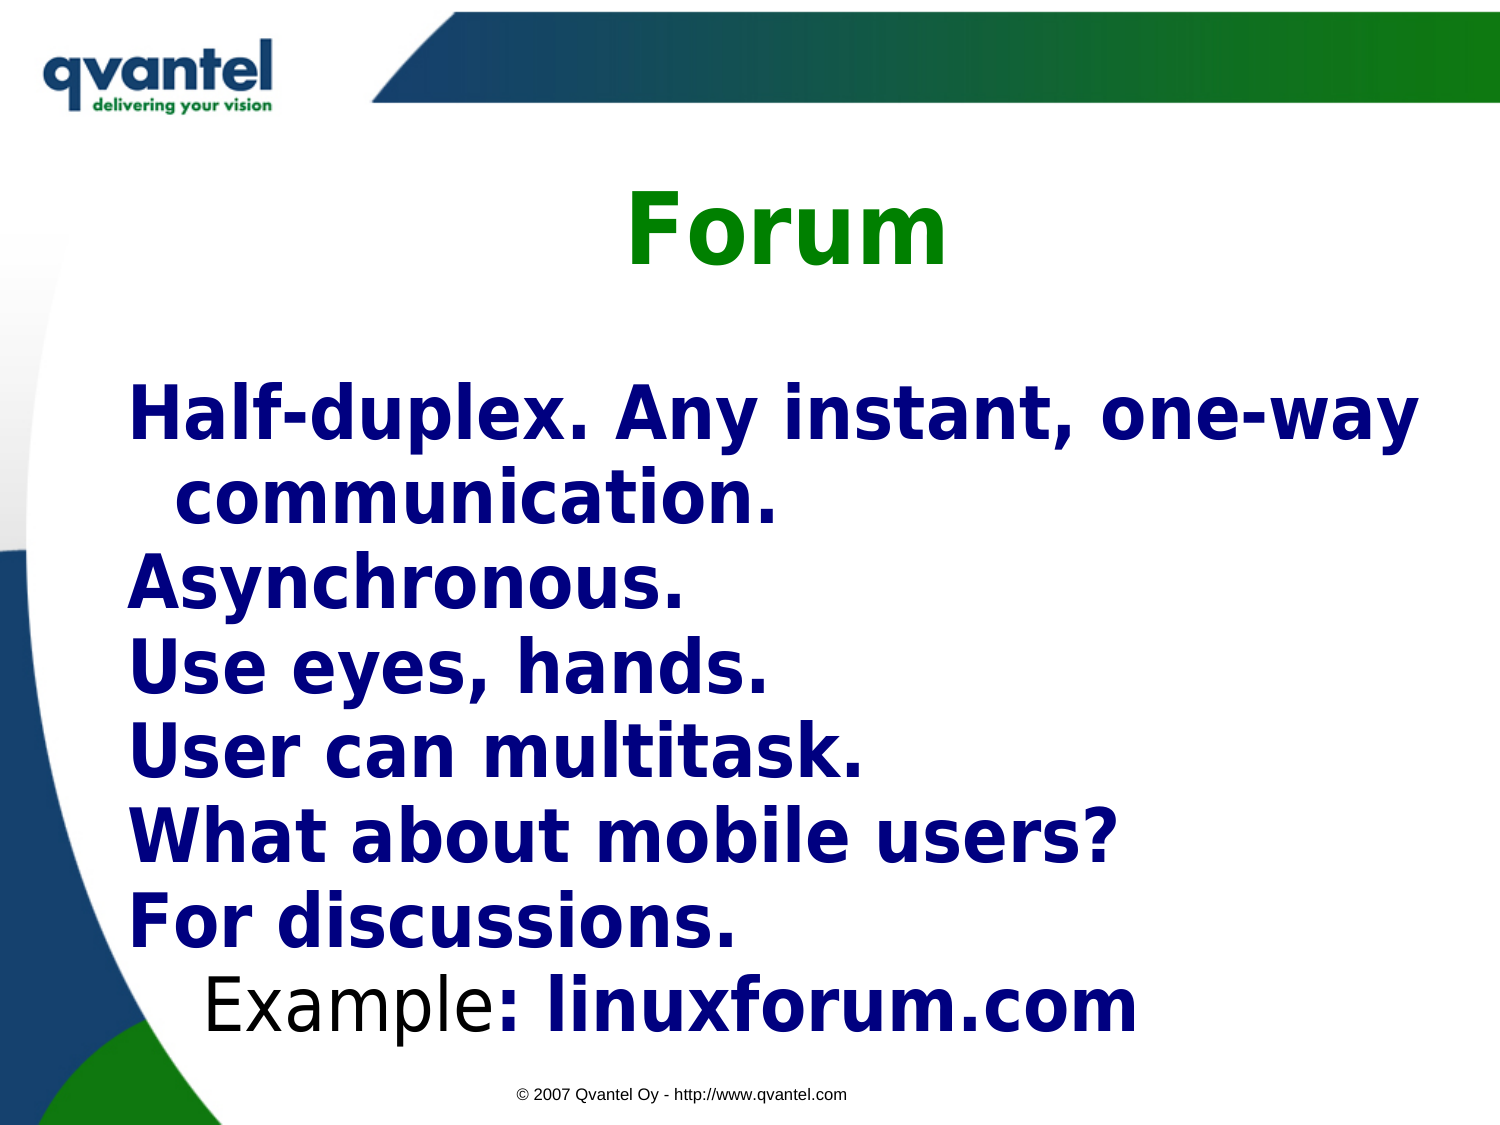

Forum
Half-duplex. Any instant, one-way
 communication.
Asynchronous.
Use eyes, hands.
User can multitask.
What about mobile users?
For discussions.
Example: linuxforum.com
© 2007 Qvantel Oy - http://www.qvantel.com